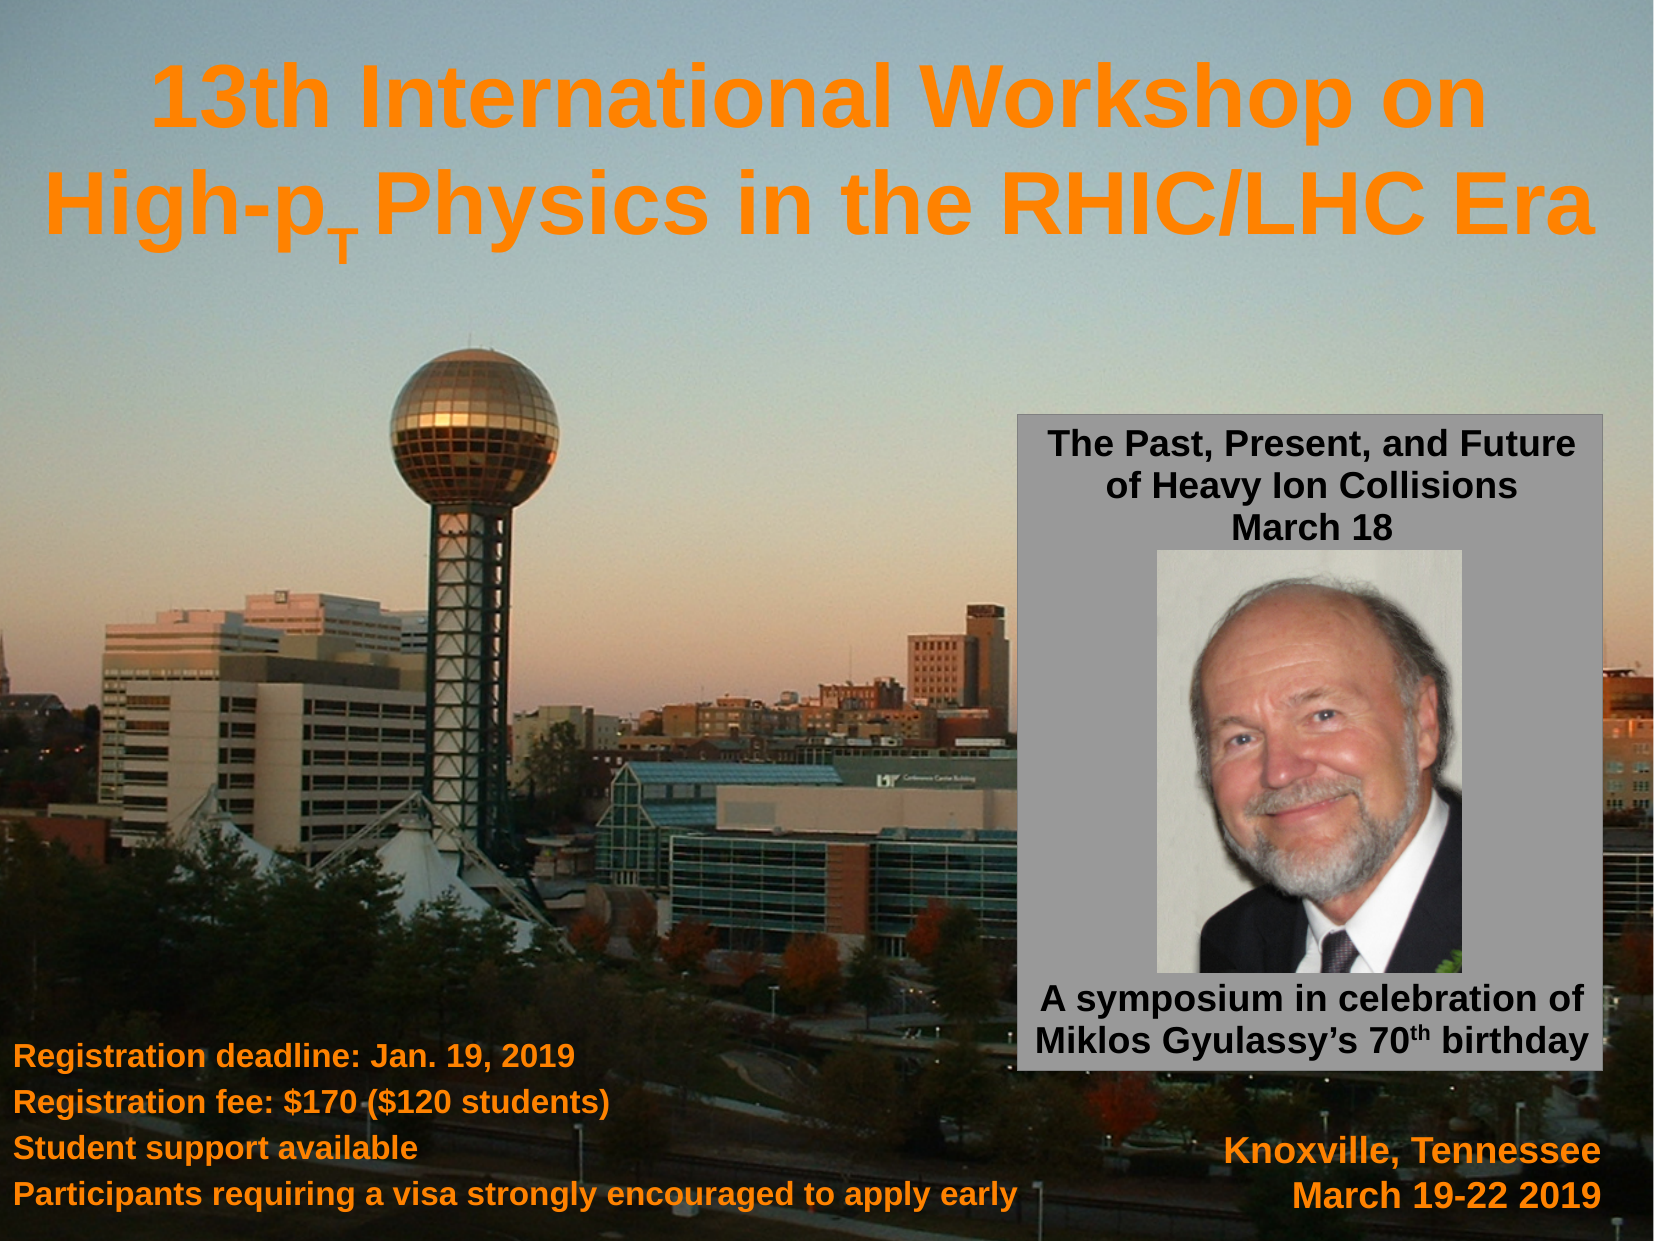

13th International Workshop on High-pT Physics in the RHIC/LHC Era
The Past, Present, and Future of Heavy Ion Collisions
March 18
A symposium in celebration of Miklos Gyulassy’s 70th birthday
Registration deadline: Jan. 19, 2019
Registration fee: $170 ($120 students)
Student support available
Participants requiring a visa strongly encouraged to apply early
Knoxville, Tennessee
March 19-22 2019